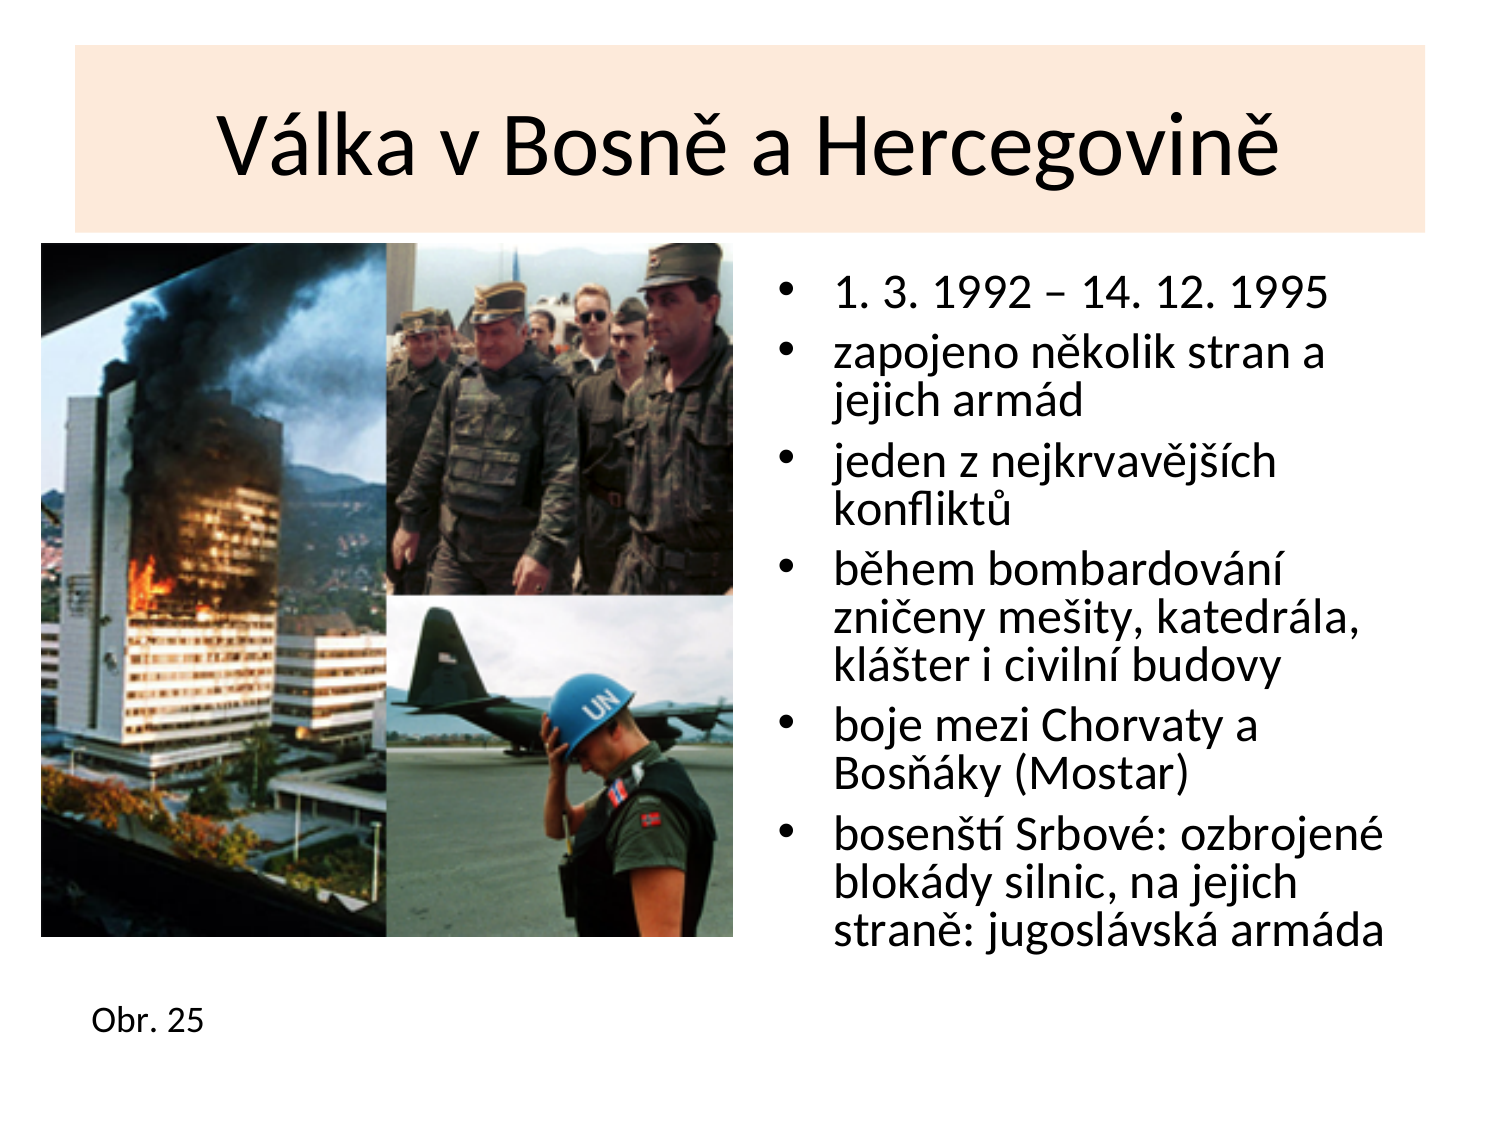

# Válka v Bosně a Hercegovině
1. 3. 1992 – 14. 12. 1995
zapojeno několik stran a jejich armád
jeden z nejkrvavějších konfliktů
během bombardování zničeny mešity, katedrála, klášter i civilní budovy
boje mezi Chorvaty a Bosňáky (Mostar)
bosenští Srbové: ozbrojené blokády silnic, na jejich straně: jugoslávská armáda
Obr. 25